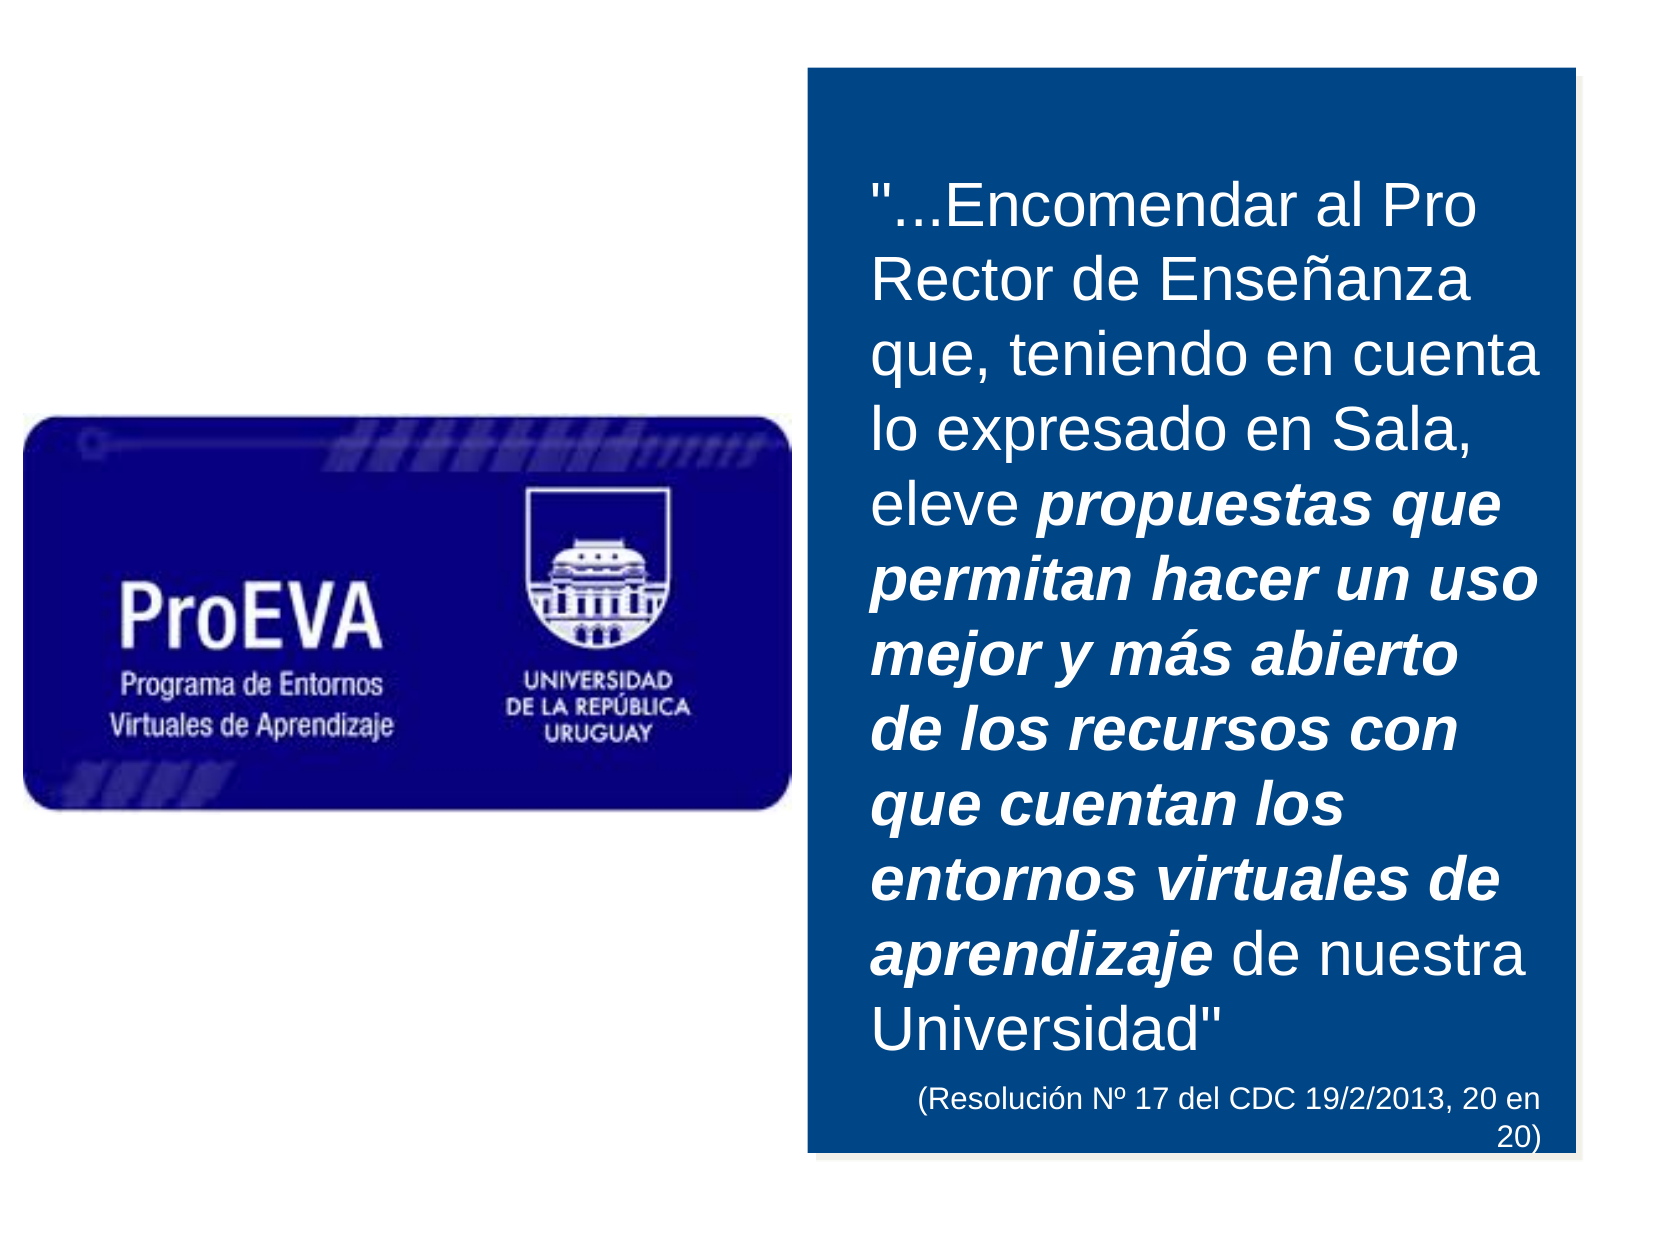

#
"...Encomendar al Pro Rector de Enseñanza que, teniendo en cuenta lo expresado en Sala, eleve propuestas que permitan hacer un uso mejor y más abierto de los recursos con que cuentan los entornos virtuales de aprendizaje de nuestra Universidad"
(Resolución Nº 17 del CDC 19/2/2013, 20 en 20)